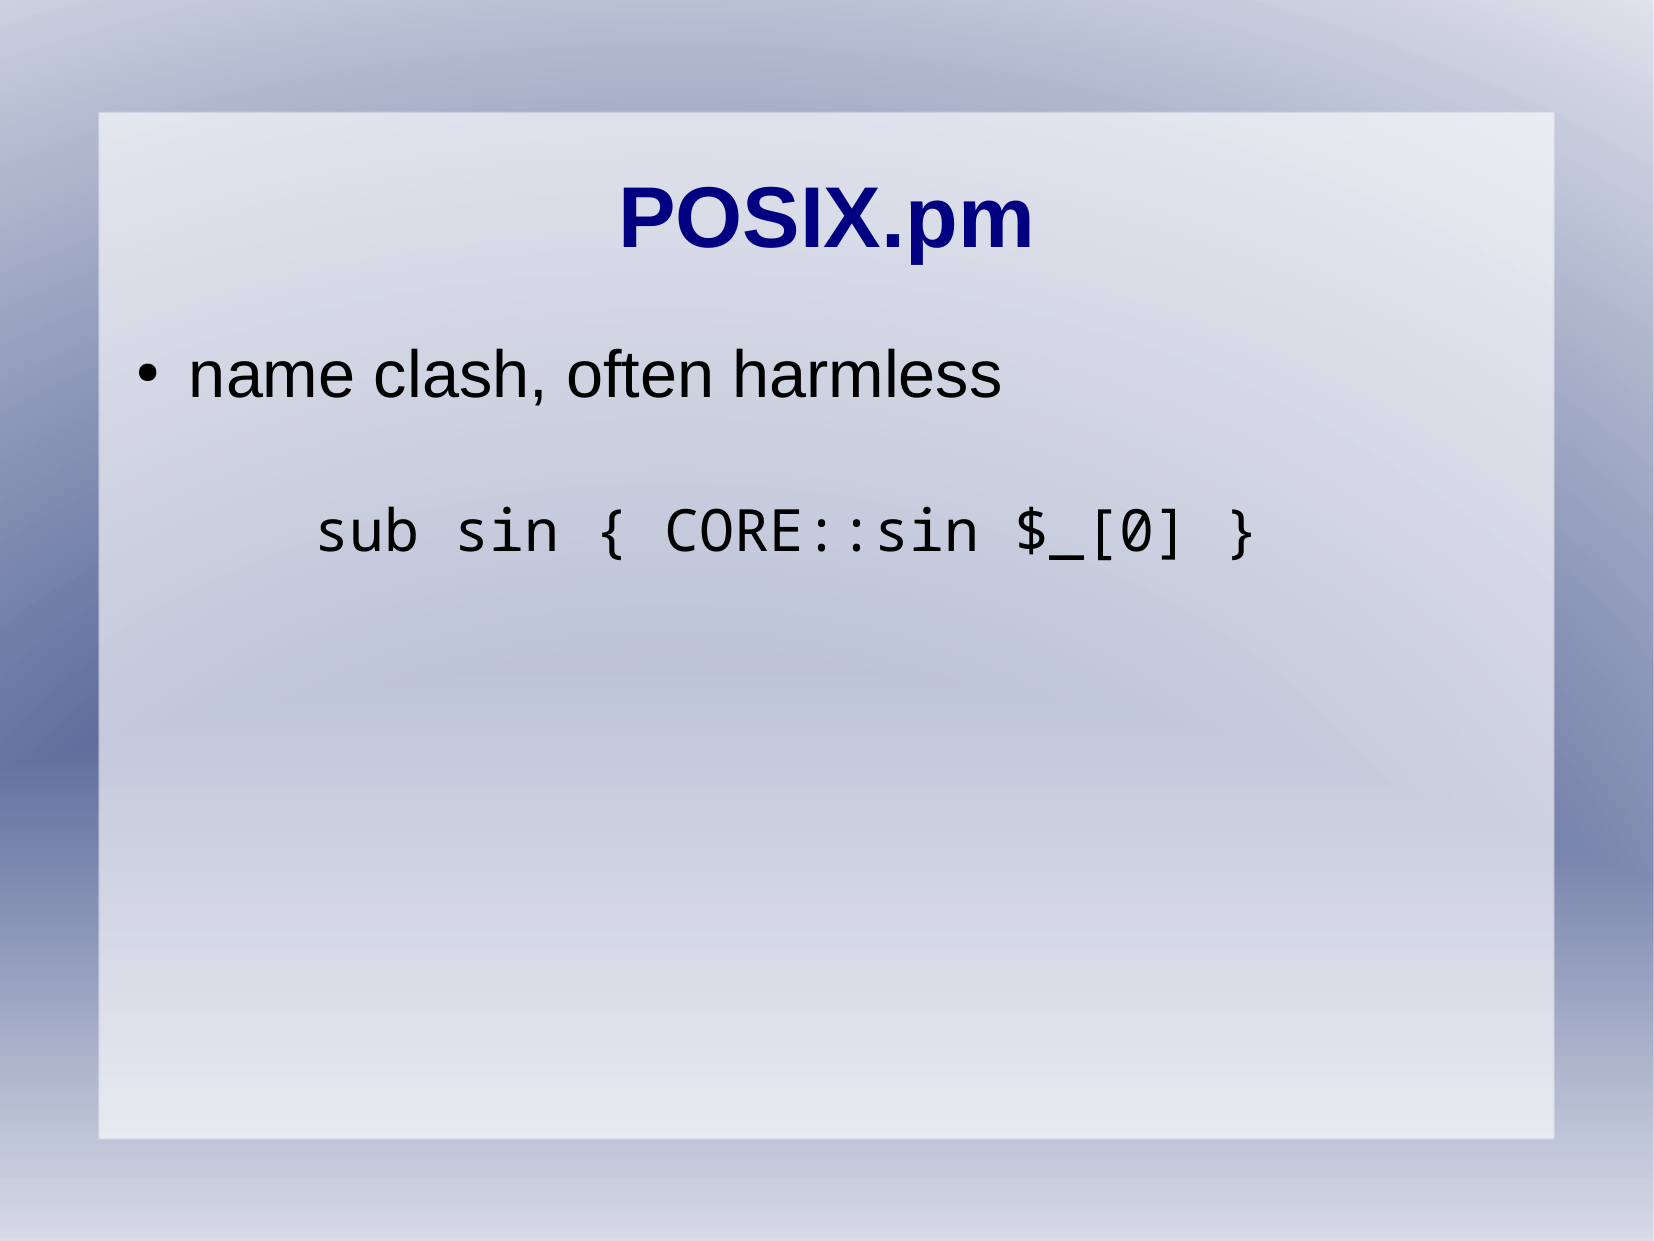

# POSIX.pm
name clash, often harmless
sub sin { CORE::sin $_[0] }